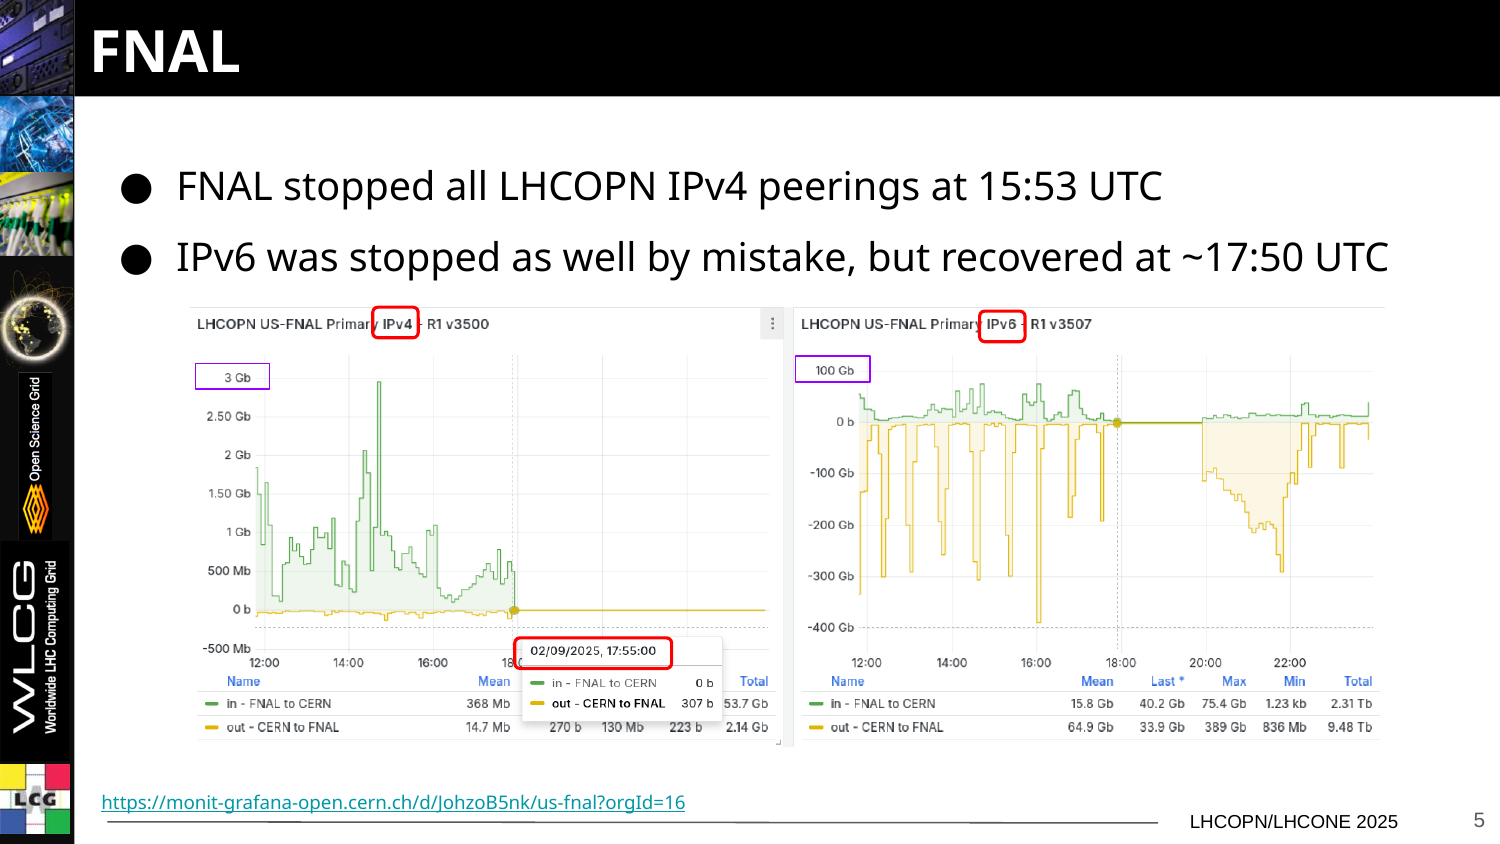

# FNAL
FNAL stopped all LHCOPN IPv4 peerings at 15:53 UTC
IPv6 was stopped as well by mistake, but recovered at ~17:50 UTC
https://monit-grafana-open.cern.ch/d/JohzoB5nk/us-fnal?orgId=16